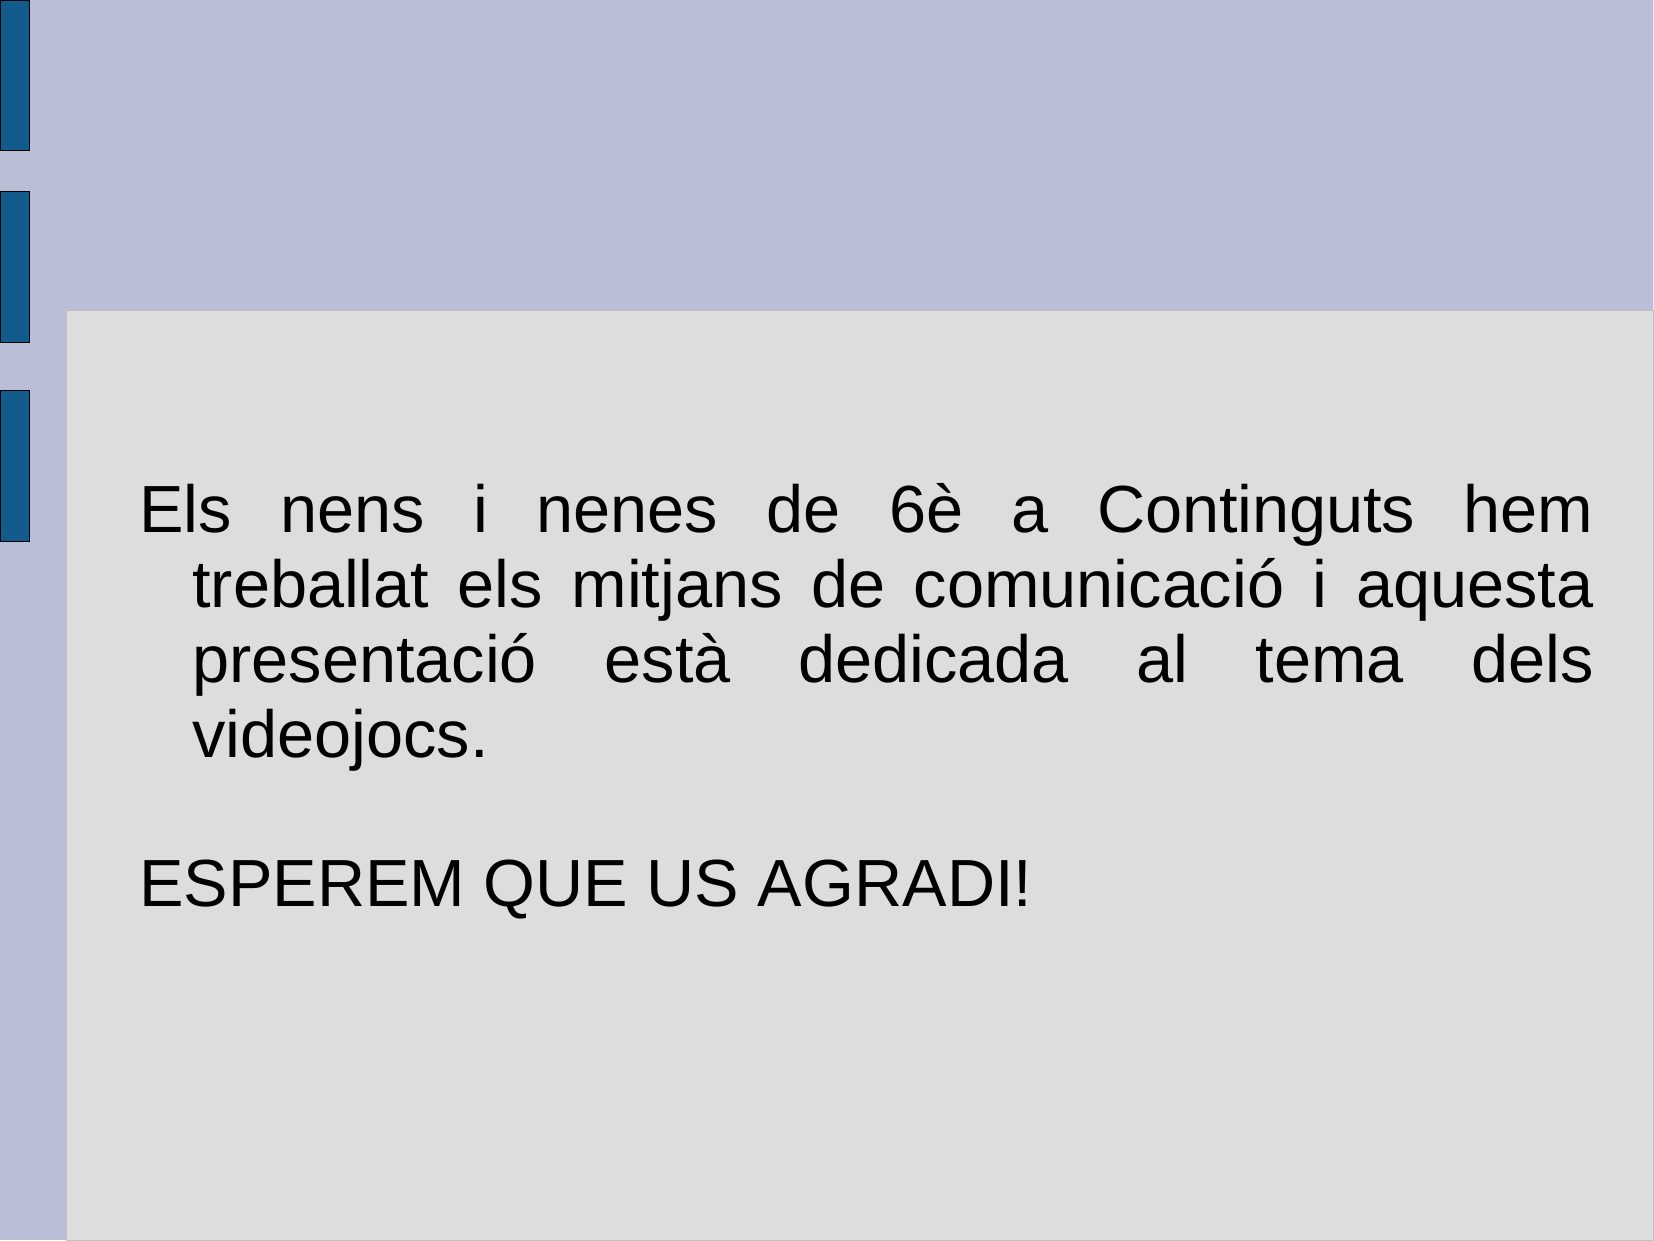

# Els nens i nenes de 6è a Continguts hem treballat els mitjans de comunicació i aquesta presentació està dedicada al tema dels videojocs.
ESPEREM QUE US AGRADI!